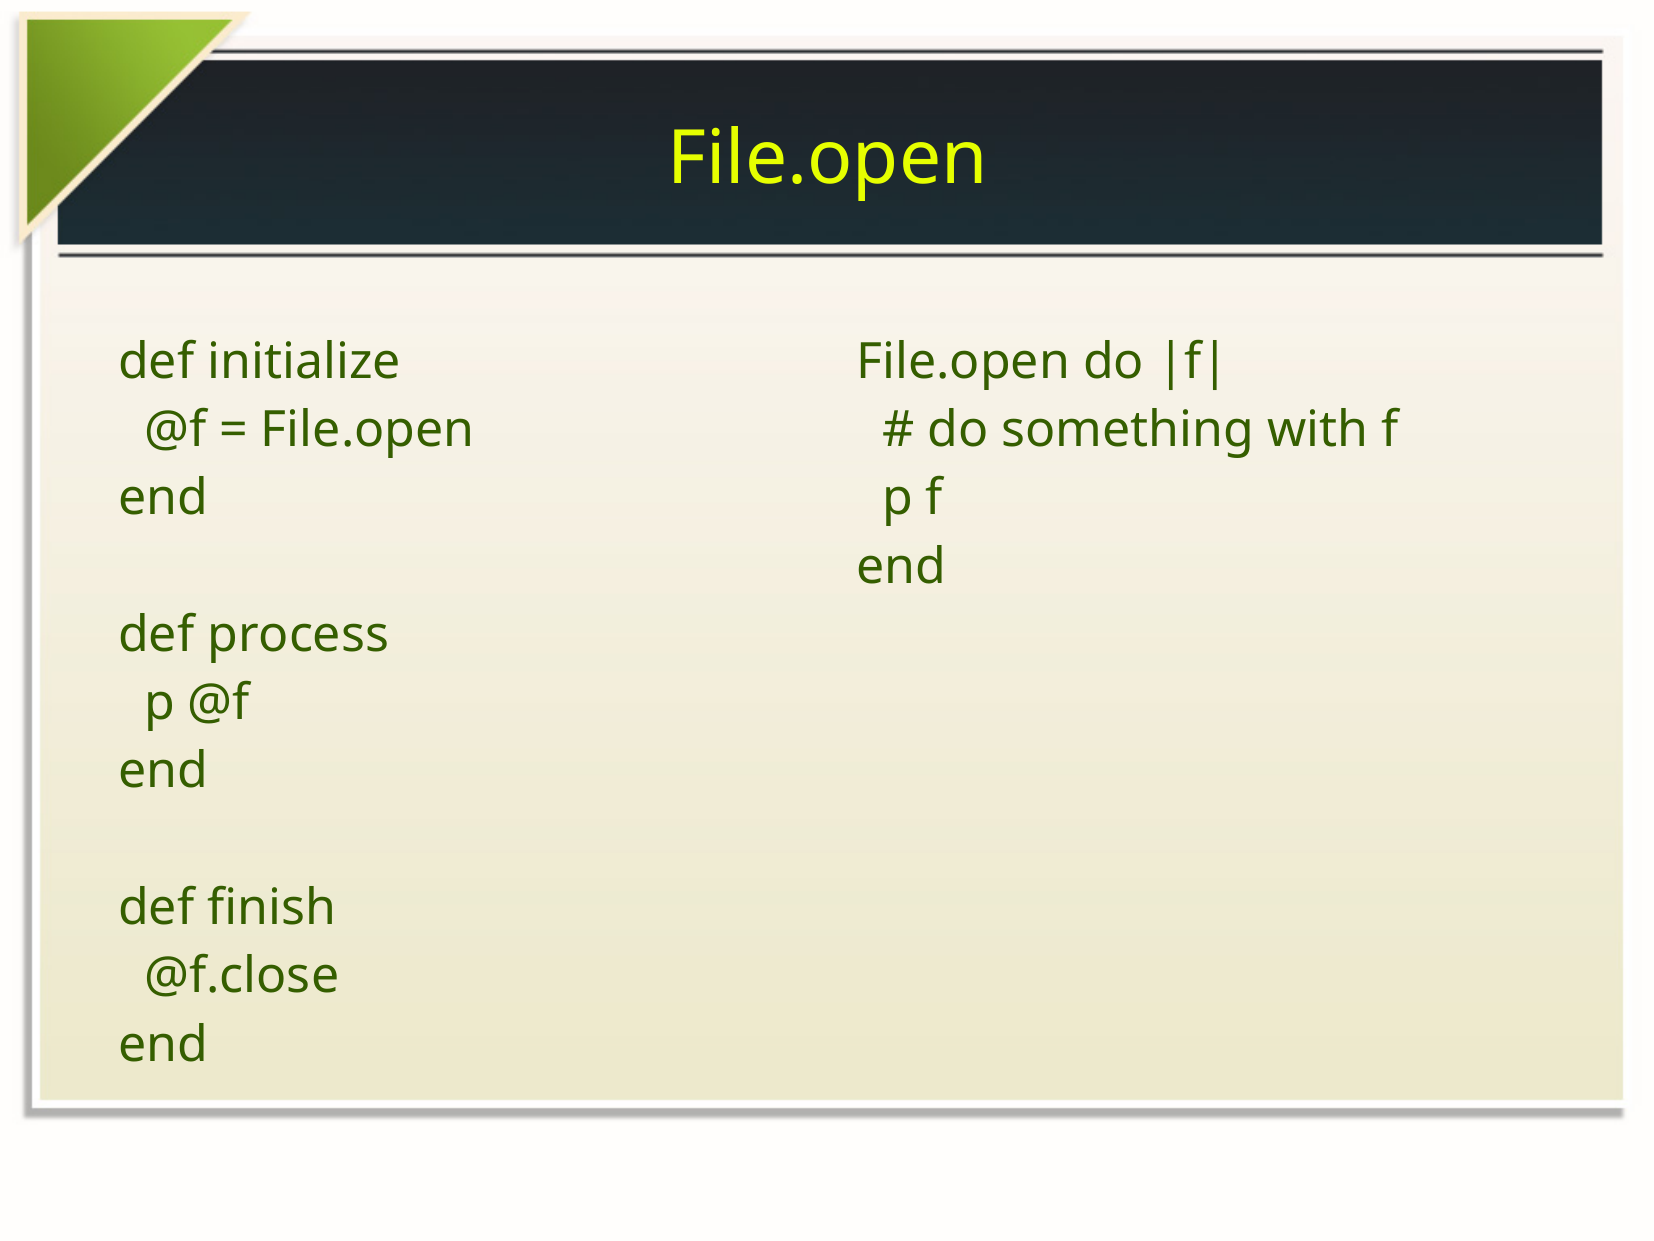

# File.open
def initialize
 @f = File.open
end
def process
 p @f
end
def finish
 @f.close
end
File.open do |f|
 # do something with f
 p f
end